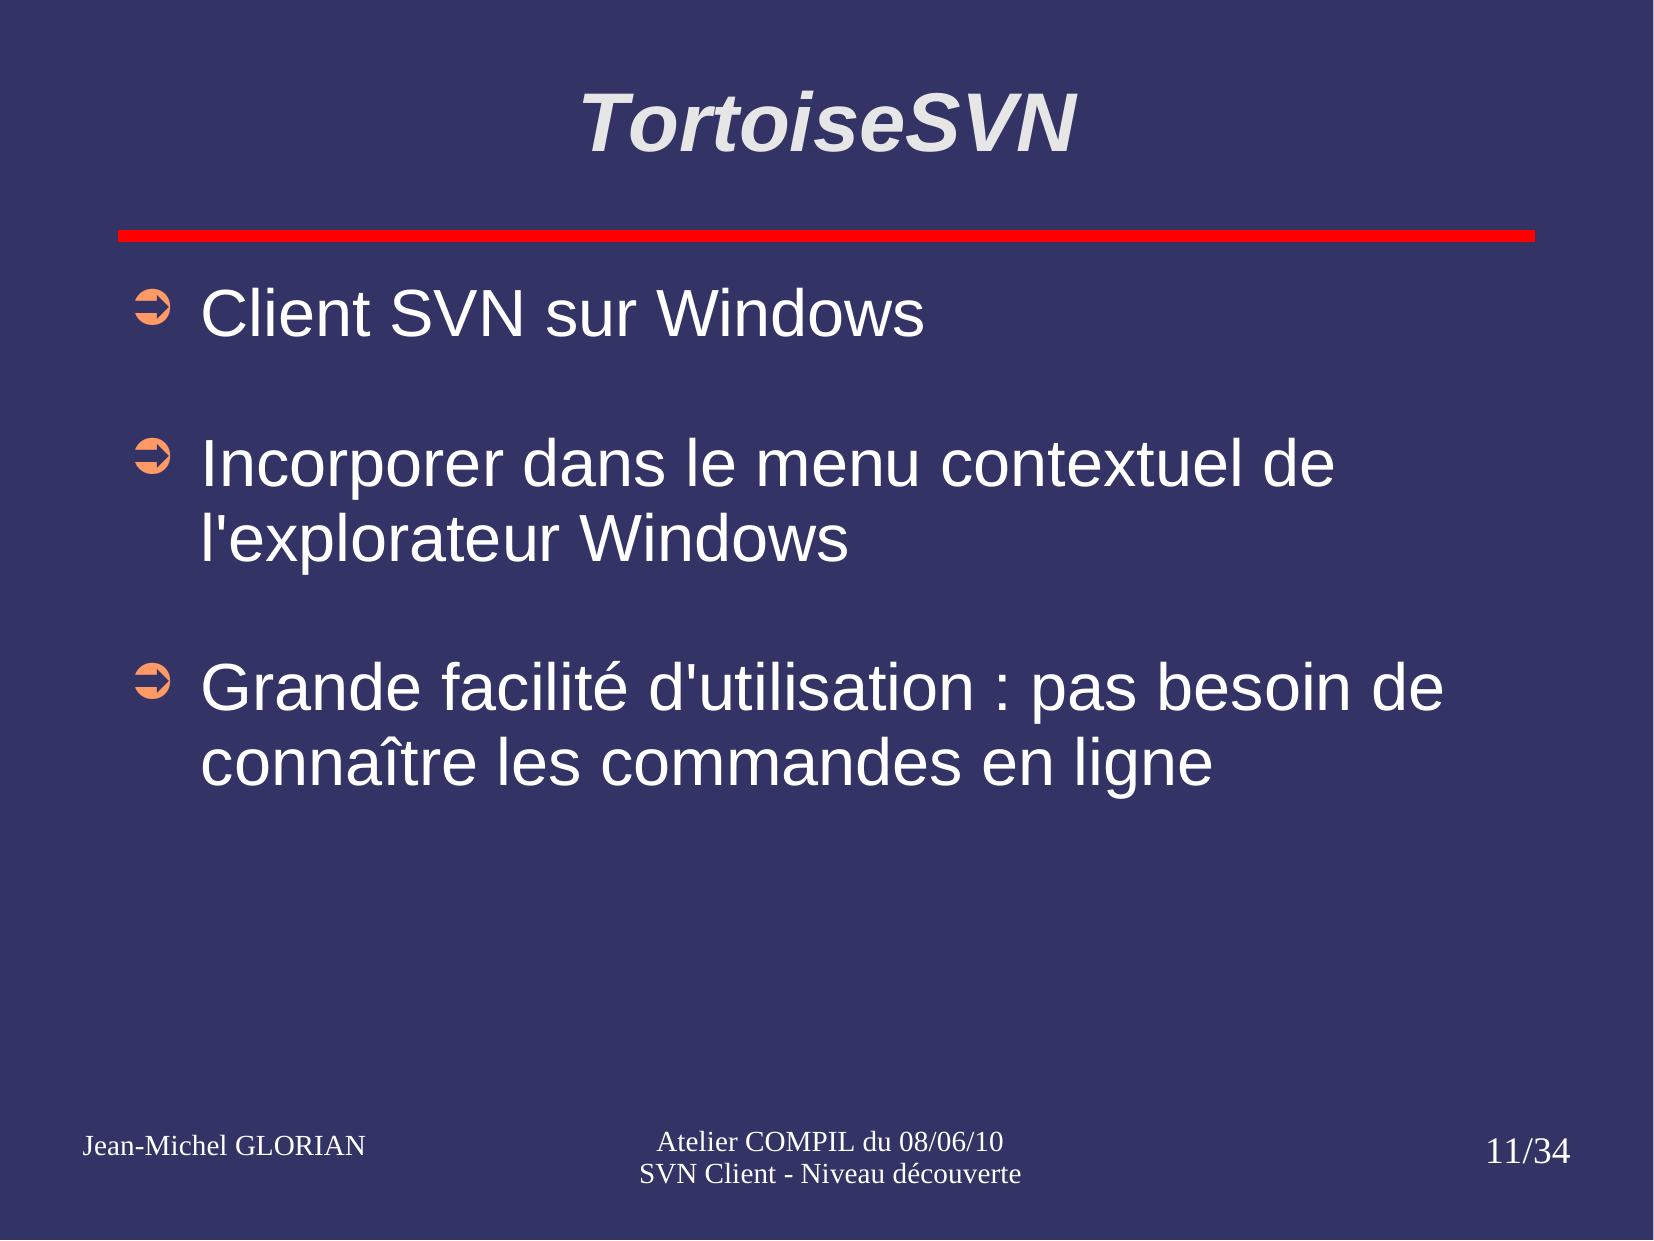

# TortoiseSVN
Client SVN sur Windows
Incorporer dans le menu contextuel de
l'explorateur Windows
Grande facilité d'utilisation : pas besoin de connaître les commandes en ligne